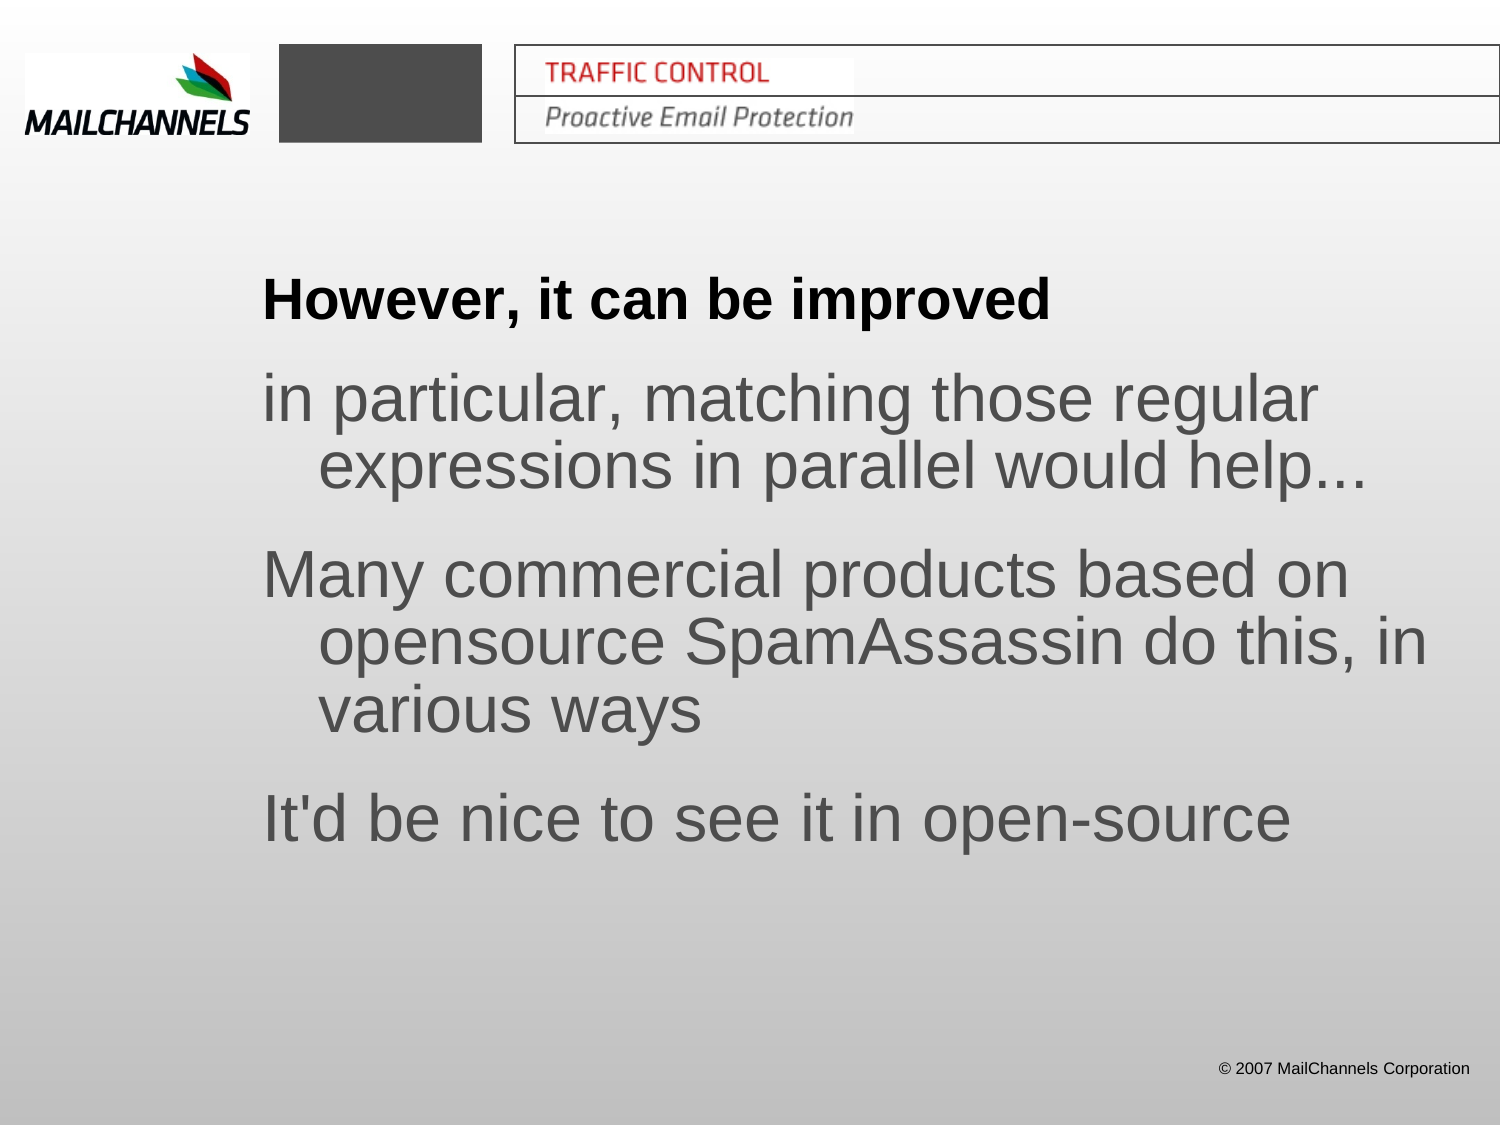

# However, it can be improved
in particular, matching those regular expressions in parallel would help...
Many commercial products based on opensource SpamAssassin do this, in various ways
It'd be nice to see it in open-source